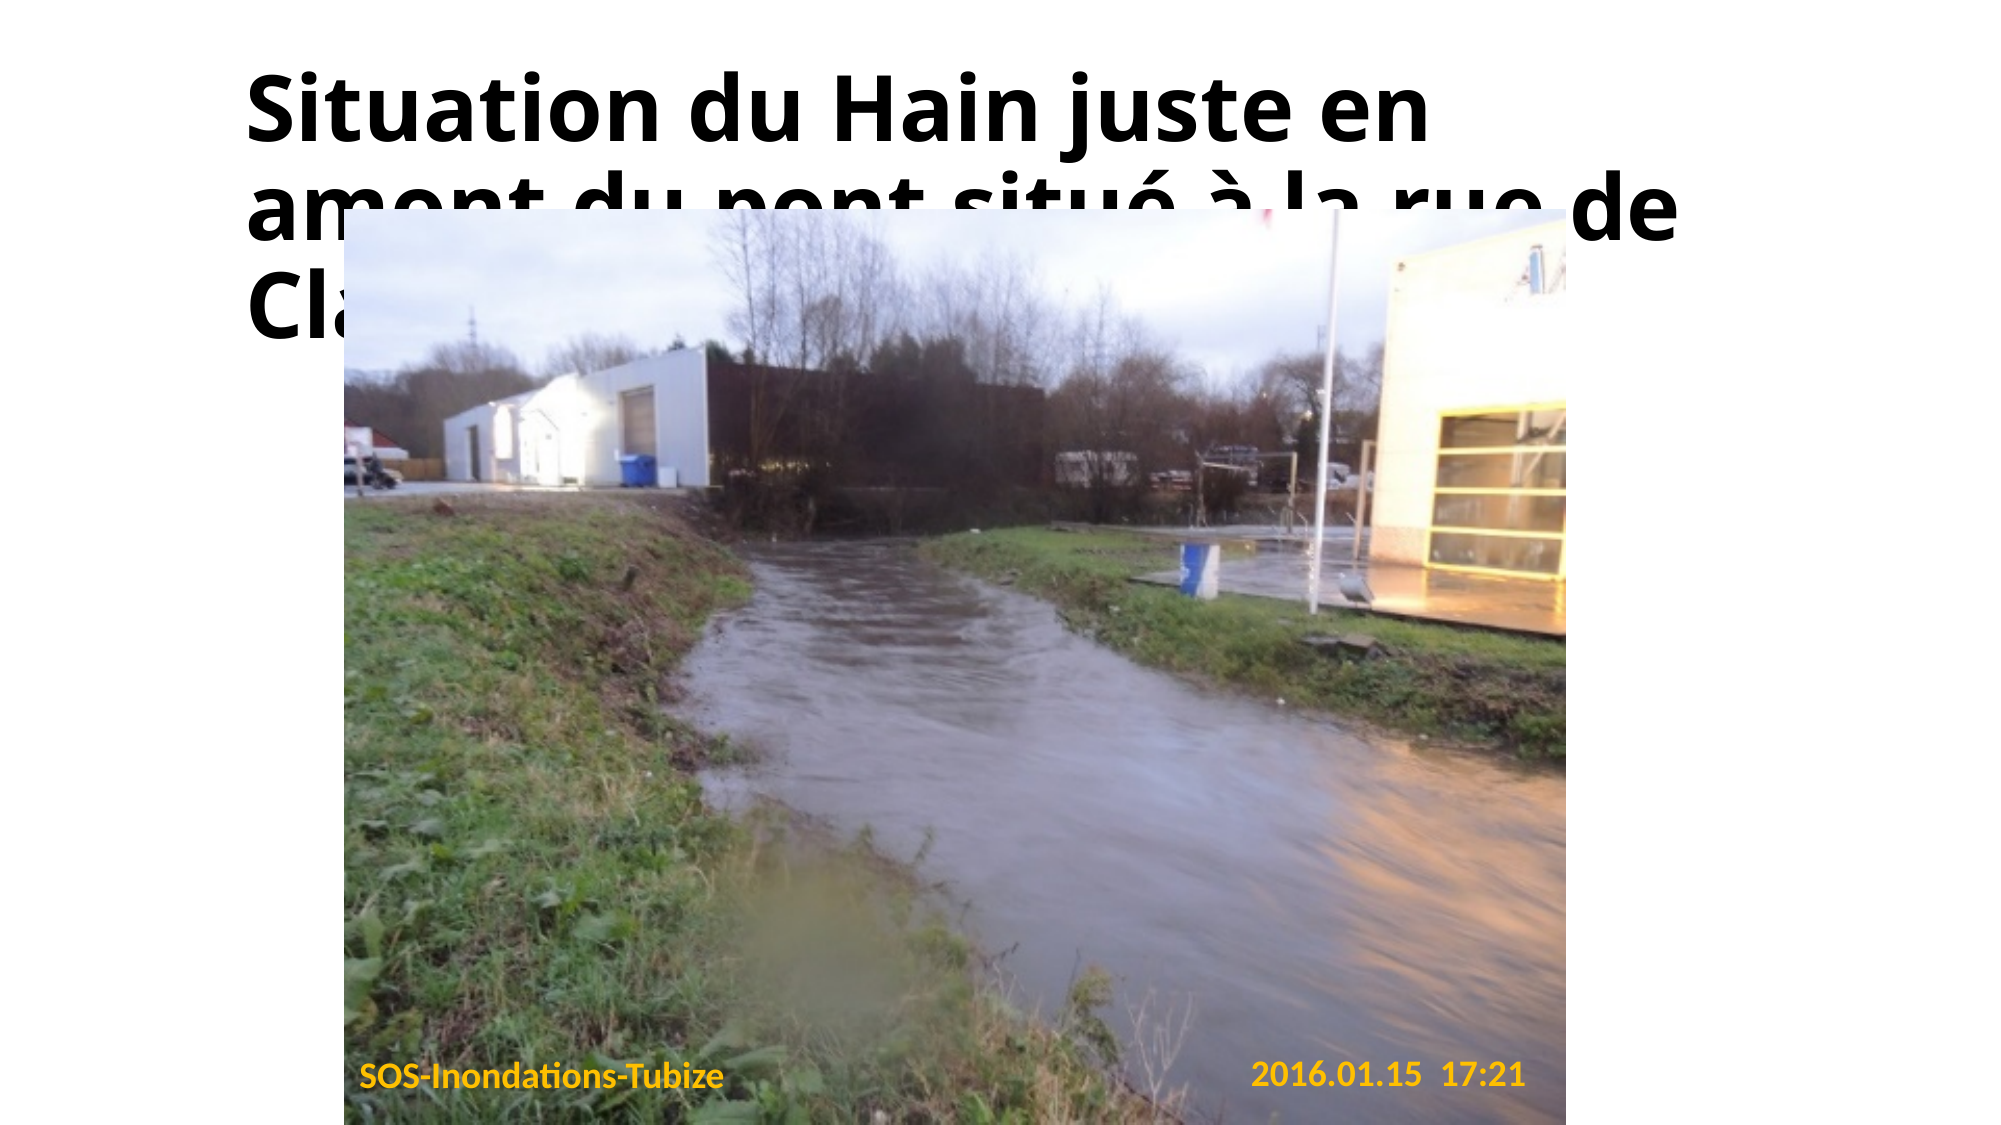

# Situation du Hain juste en amont du pont situé à la rue de Clabecq.
2016.01.15 17:21
SOS-Inondations-Tubize